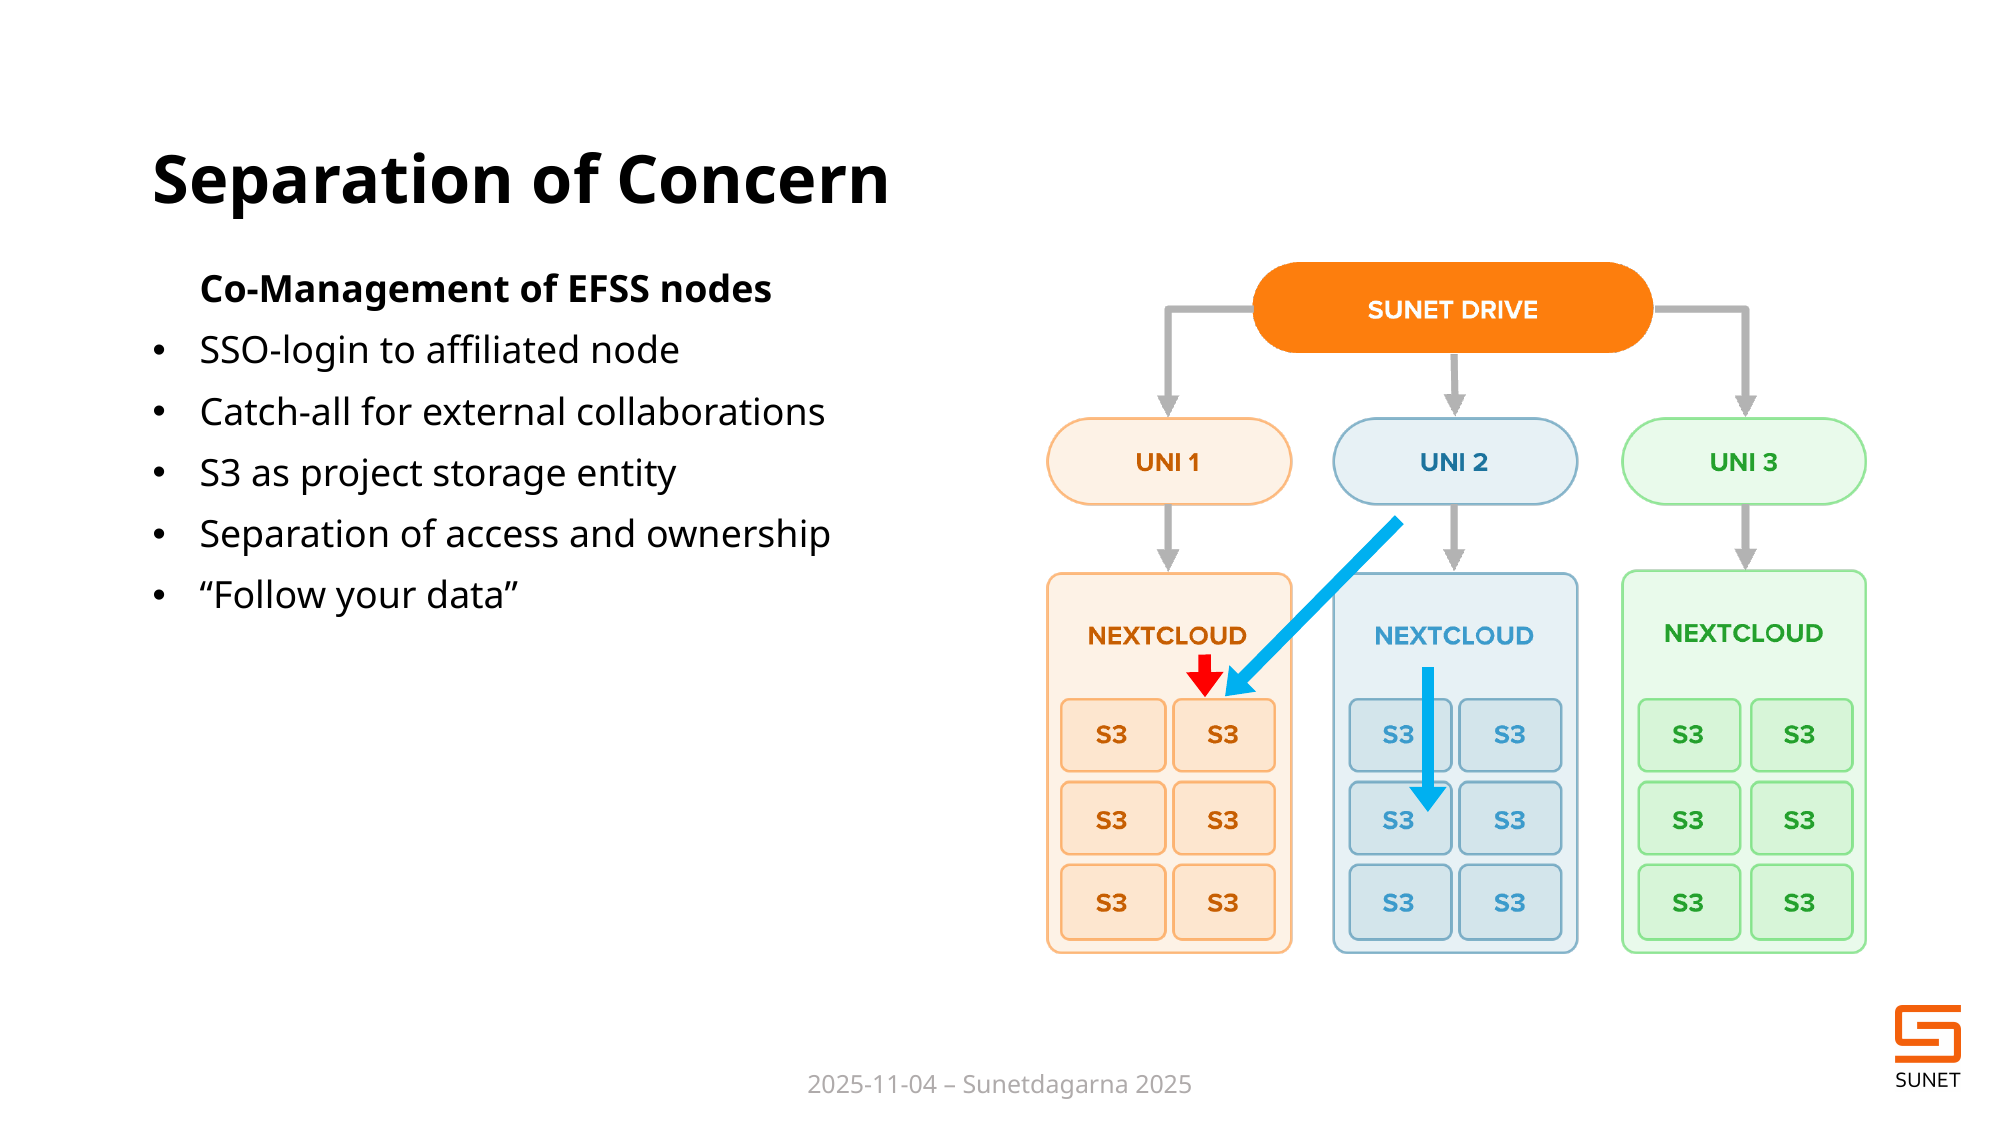

Separation of Concern
# Co-Management of EFSS nodes
SSO-login to affiliated node
Catch-all for external collaborations
S3 as project storage entity
Separation of access and ownership
“Follow your data”
2025-11-04 – Sunetdagarna 2025